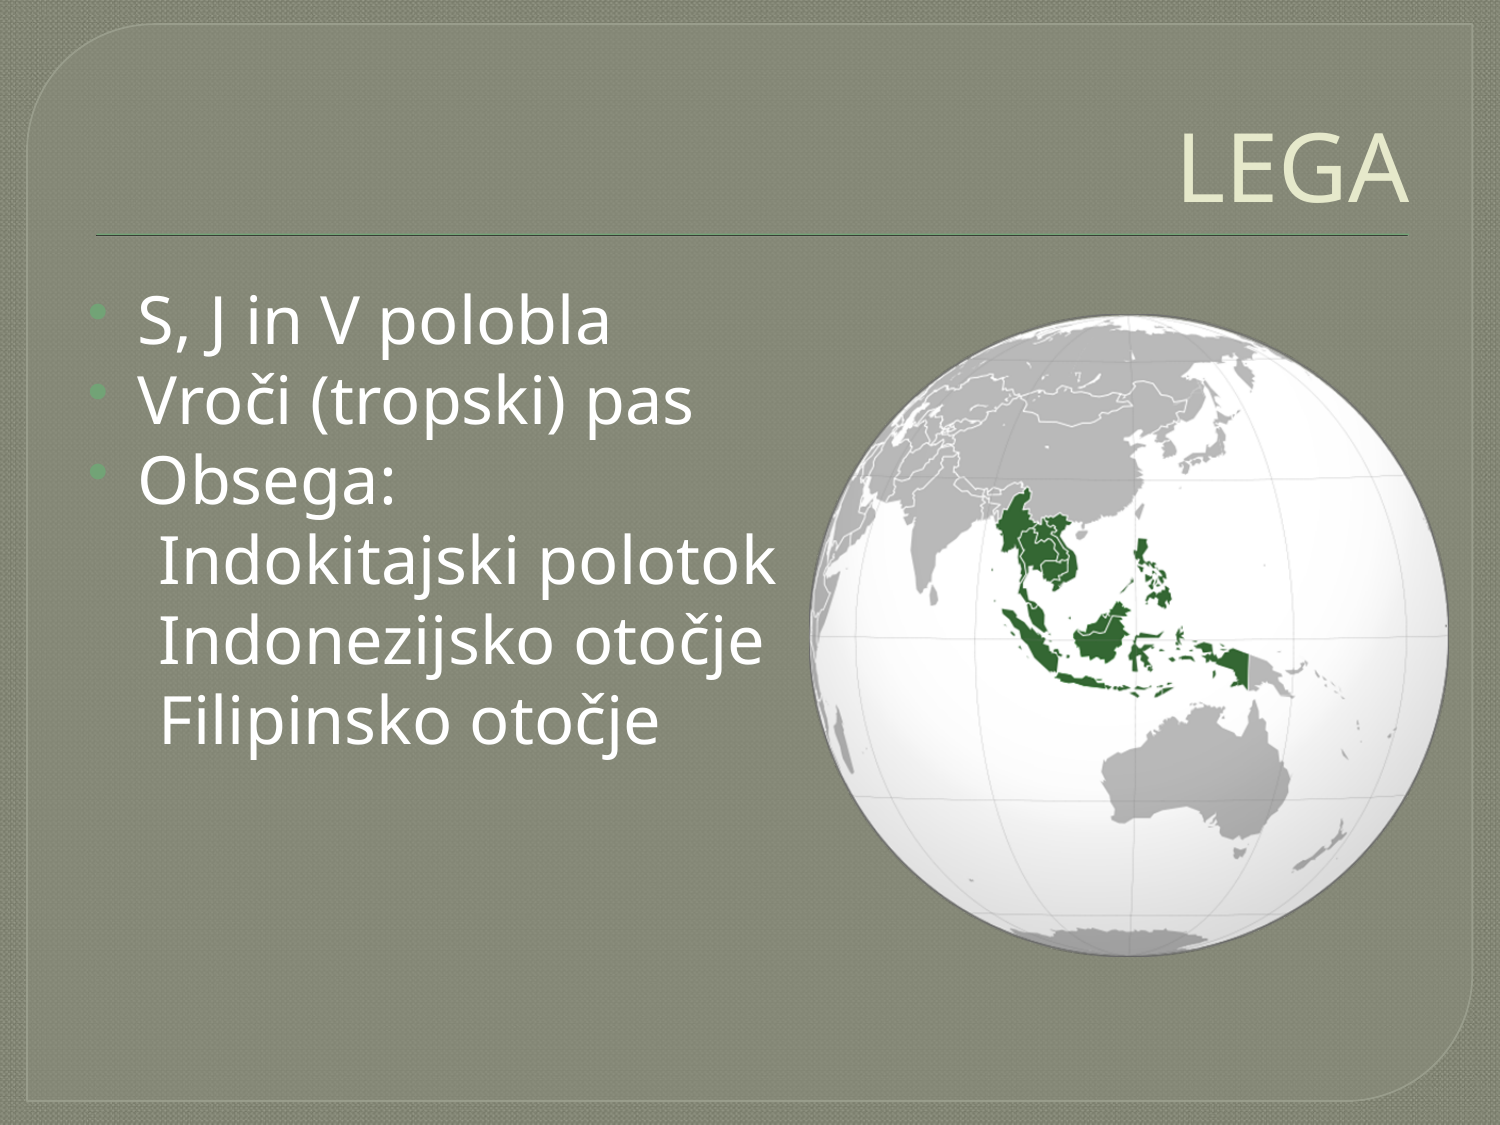

# LEGA
S, J in V polobla
Vroči (tropski) pas
Obsega:
 Indokitajski polotok
 Indonezijsko otočje
 Filipinsko otočje